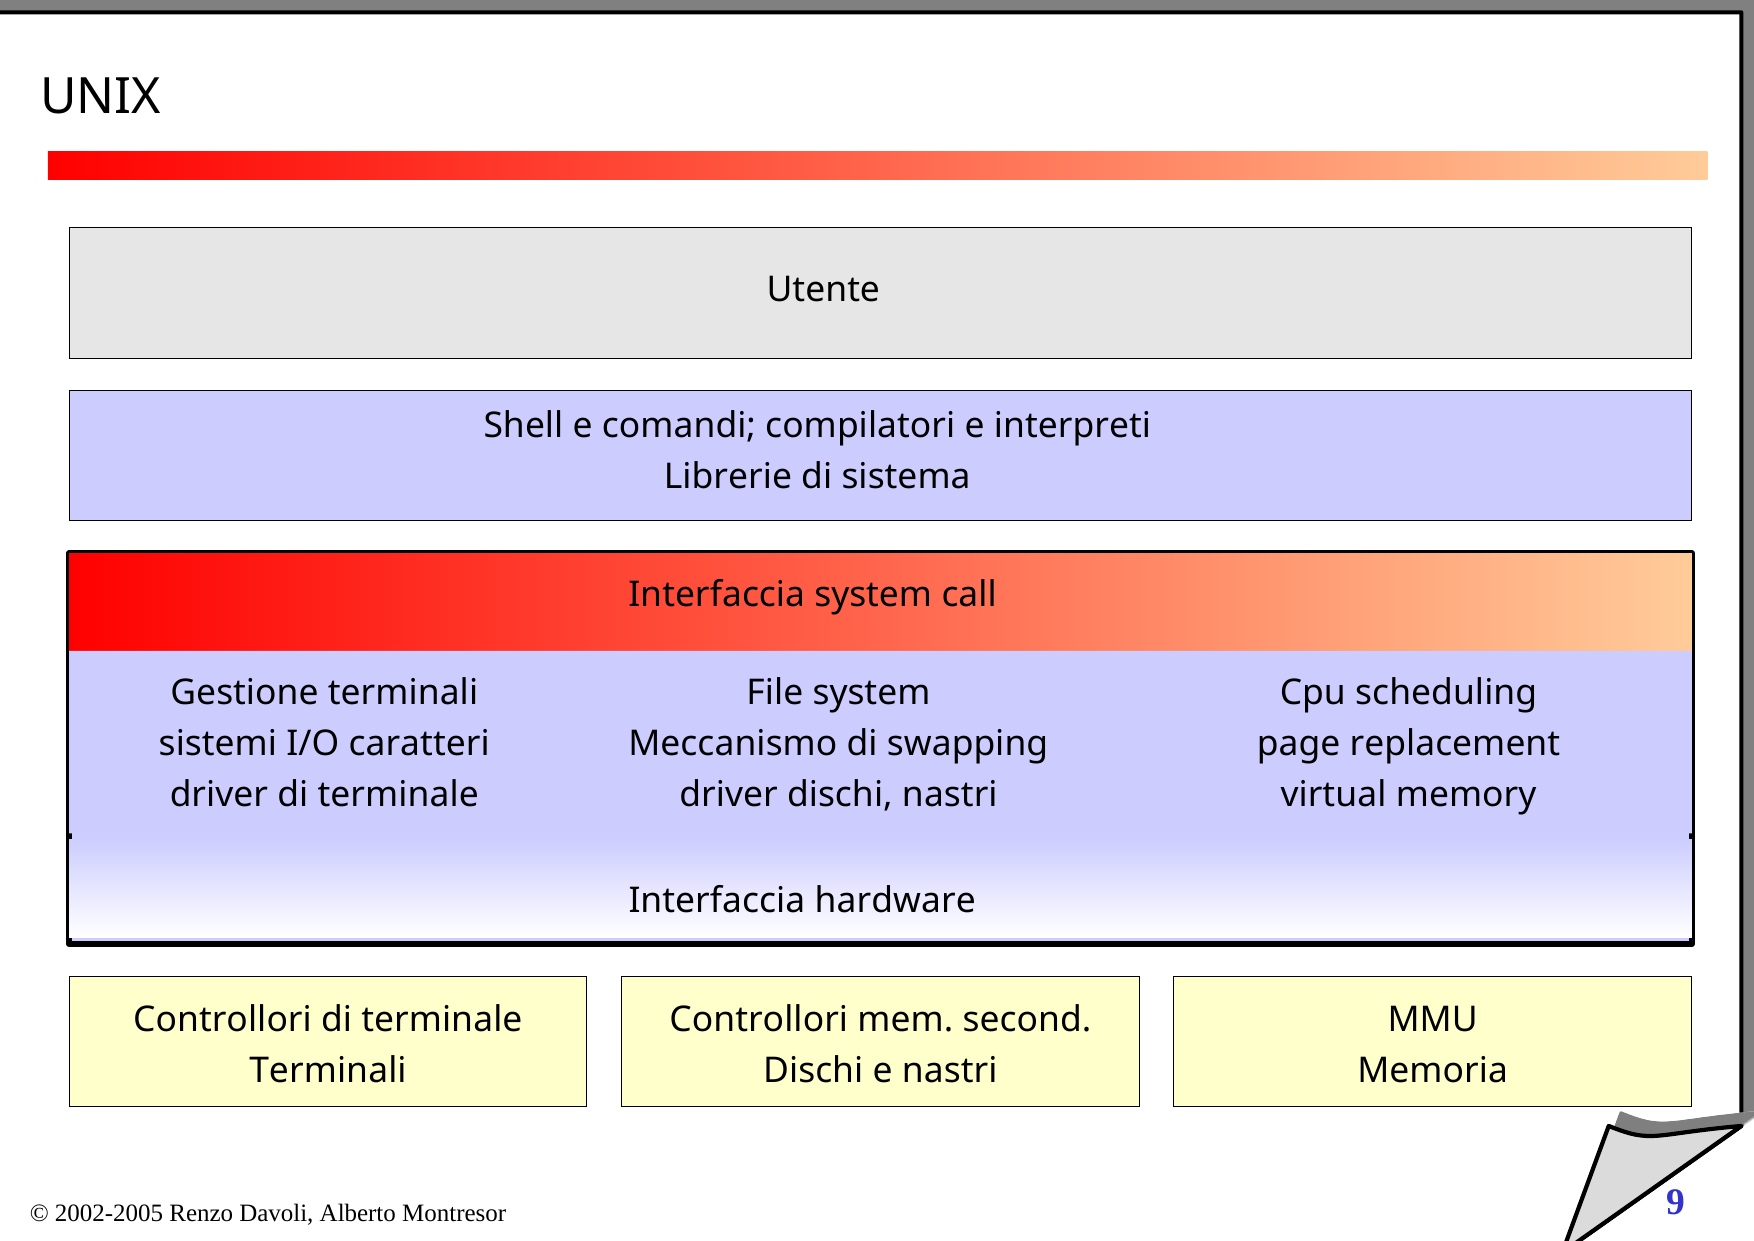

# UNIX
Utente
Shell e comandi; compilatori e interpreti
Librerie di sistema
Interfaccia system call
Gestione terminali
sistemi I/O caratteri
driver di terminale
File system
Meccanismo di swapping
driver dischi, nastri
Cpu scheduling
page replacement
virtual memory
Interfaccia hardware
Controllori di terminale
Terminali
Controllori mem. second.
Dischi e nastri
MMU
Memoria